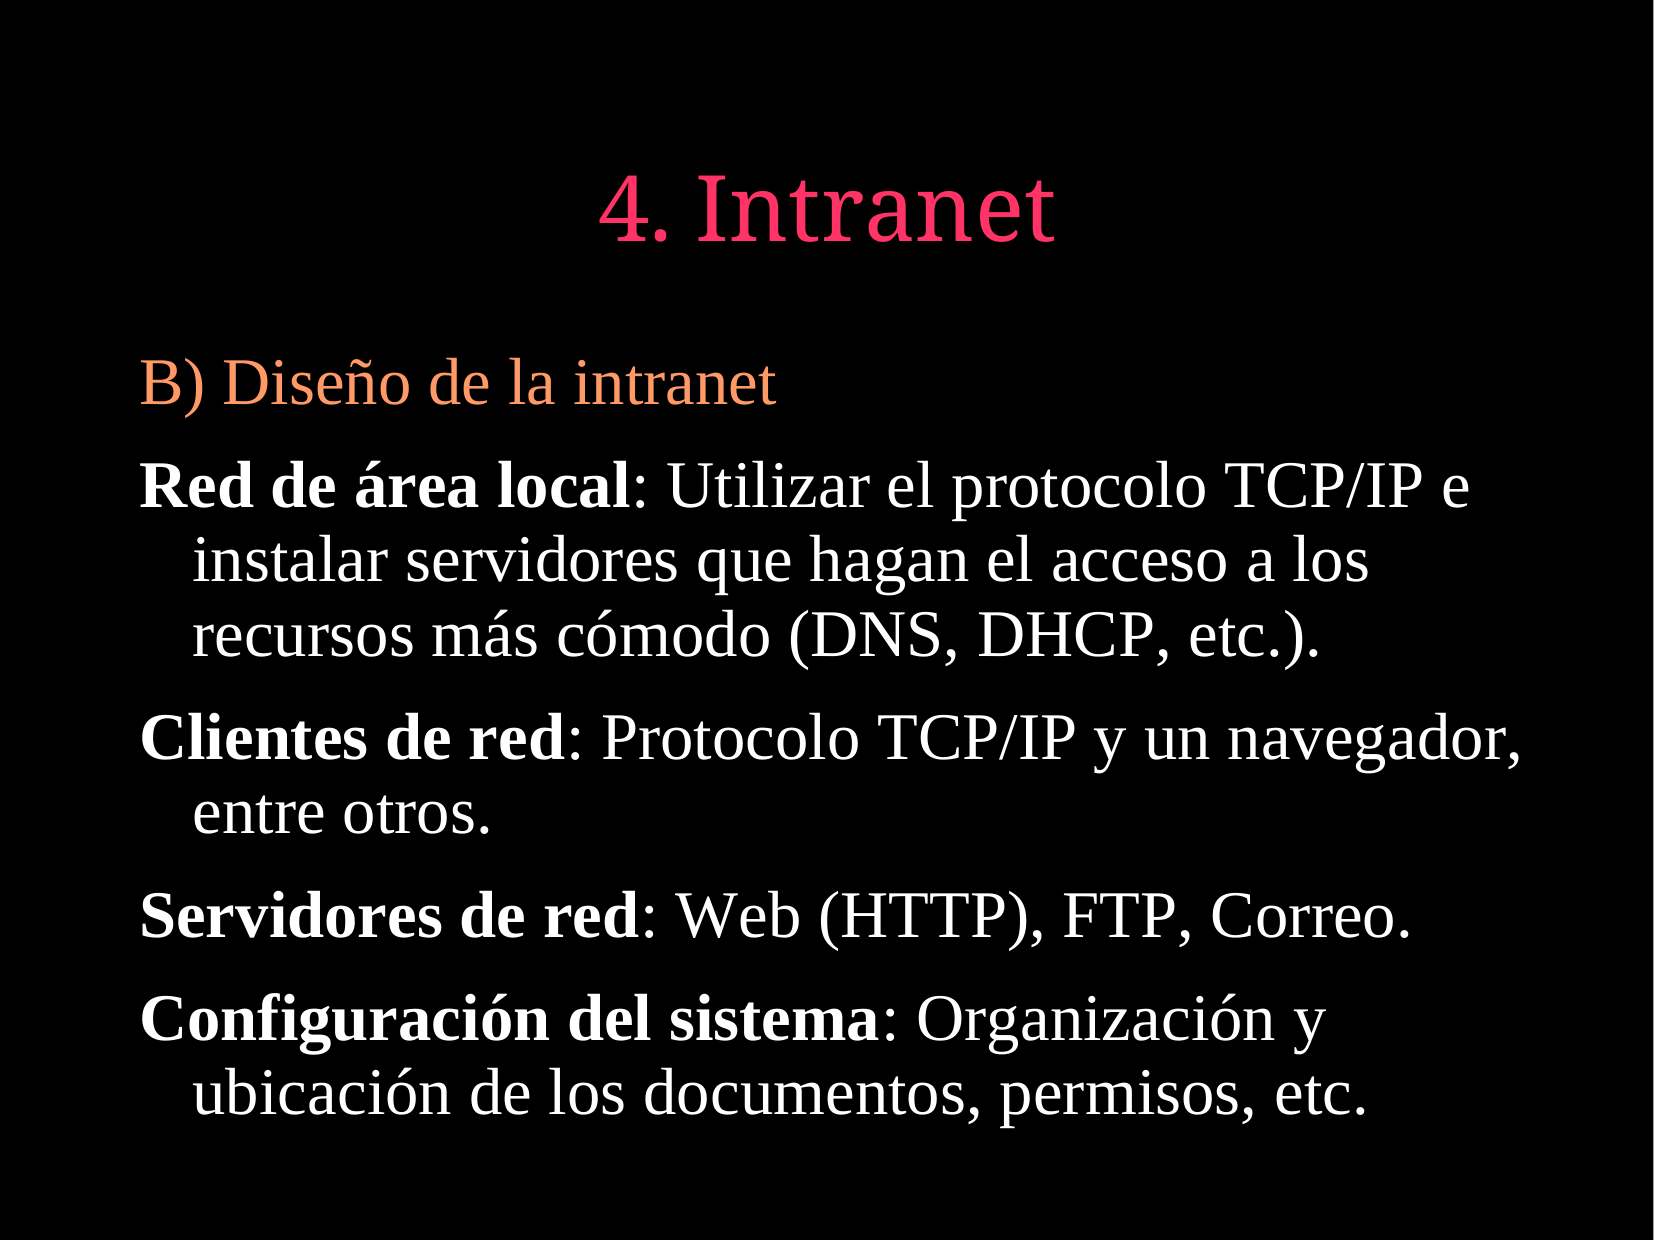

# 4. Intranet
B) Diseño de la intranet
Red de área local: Utilizar el protocolo TCP/IP e instalar servidores que hagan el acceso a los recursos más cómodo (DNS, DHCP, etc.).
Clientes de red: Protocolo TCP/IP y un navegador, entre otros.
Servidores de red: Web (HTTP), FTP, Correo.
Configuración del sistema: Organización y ubicación de los documentos, permisos, etc.